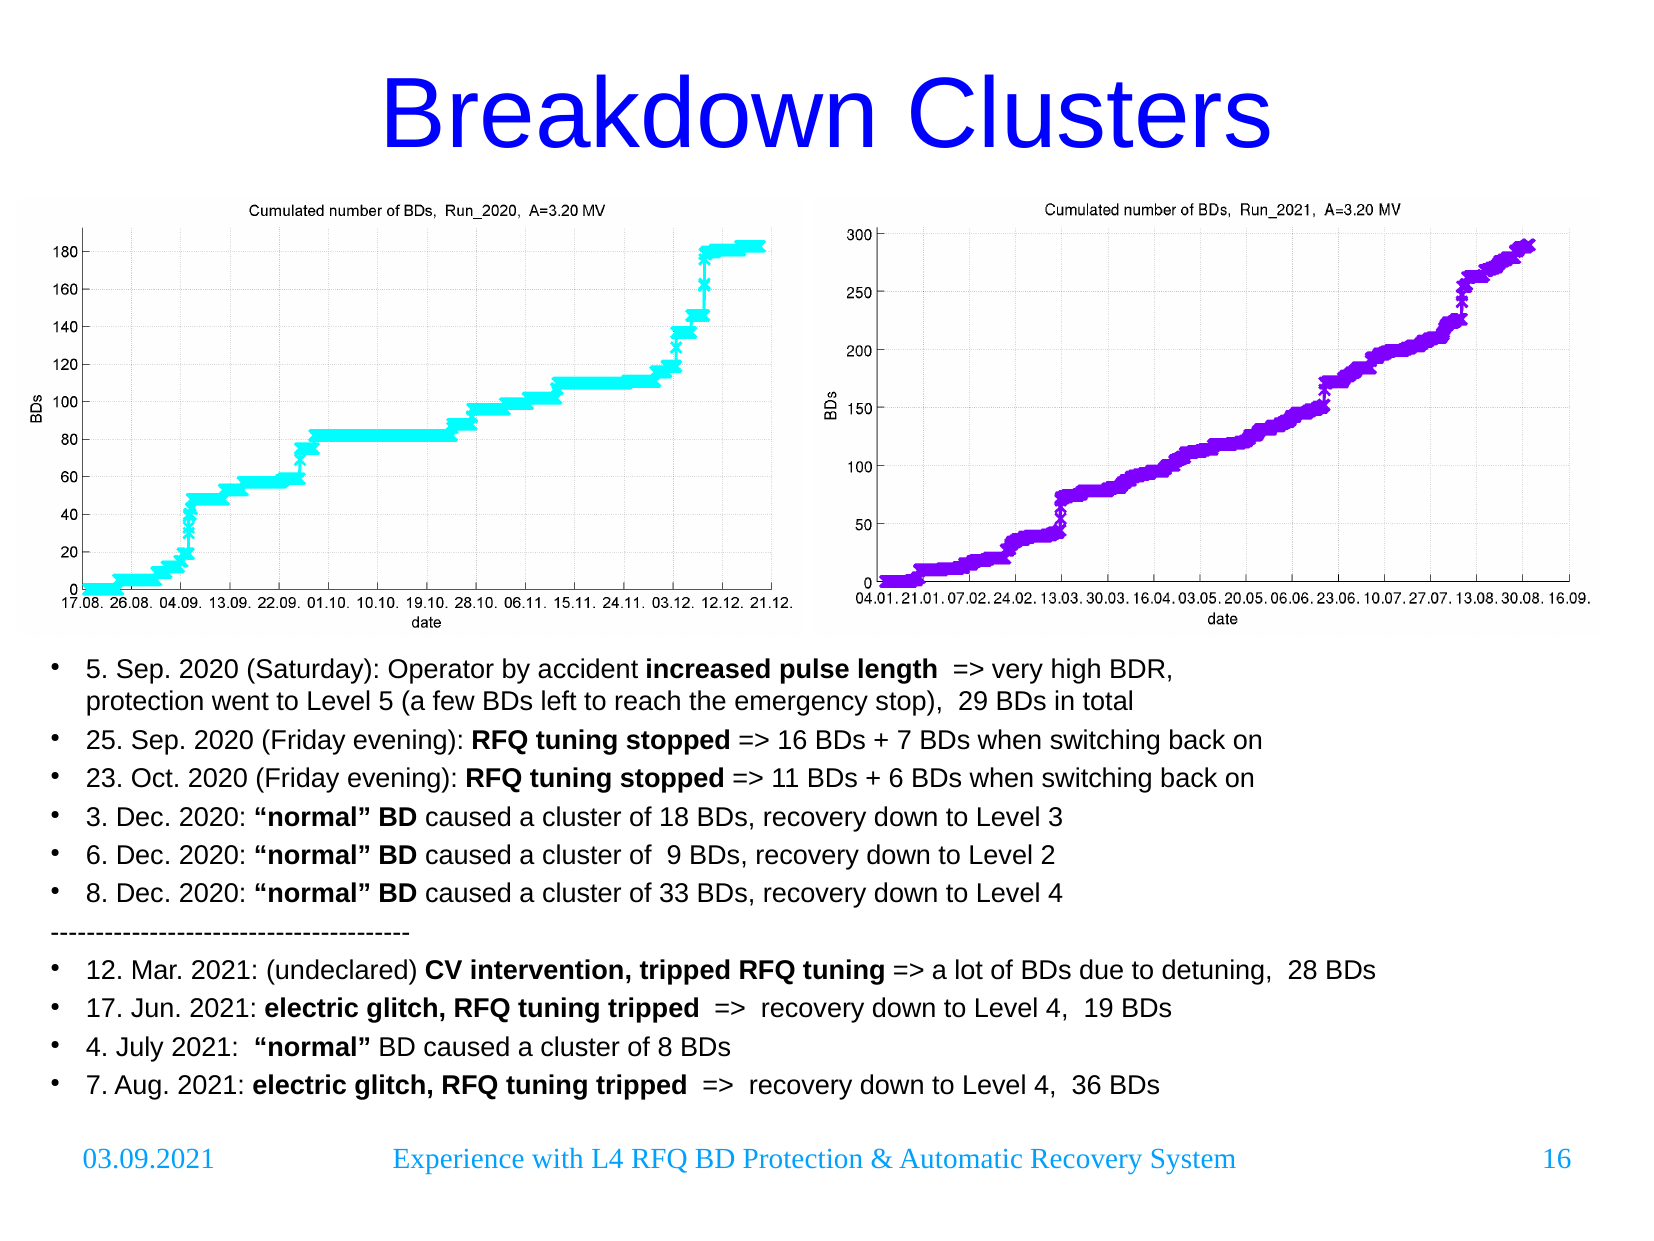

# Breakdown Clusters
5. Sep. 2020 (Saturday): Operator by accident increased pulse length => very high BDR,
protection went to Level 5 (a few BDs left to reach the emergency stop), 29 BDs in total
25. Sep. 2020 (Friday evening): RFQ tuning stopped => 16 BDs + 7 BDs when switching back on
23. Oct. 2020 (Friday evening): RFQ tuning stopped => 11 BDs + 6 BDs when switching back on
3. Dec. 2020: “normal” BD caused a cluster of 18 BDs, recovery down to Level 3
6. Dec. 2020: “normal” BD caused a cluster of 9 BDs, recovery down to Level 2
8. Dec. 2020: “normal” BD caused a cluster of 33 BDs, recovery down to Level 4
----------------------------------------
12. Mar. 2021: (undeclared) CV intervention, tripped RFQ tuning => a lot of BDs due to detuning, 28 BDs
17. Jun. 2021: electric glitch, RFQ tuning tripped => recovery down to Level 4, 19 BDs
4. July 2021: “normal” BD caused a cluster of 8 BDs
7. Aug. 2021: electric glitch, RFQ tuning tripped => recovery down to Level 4, 36 BDs
03.09.2021
Experience with L4 RFQ BD Protection & Automatic Recovery System
16